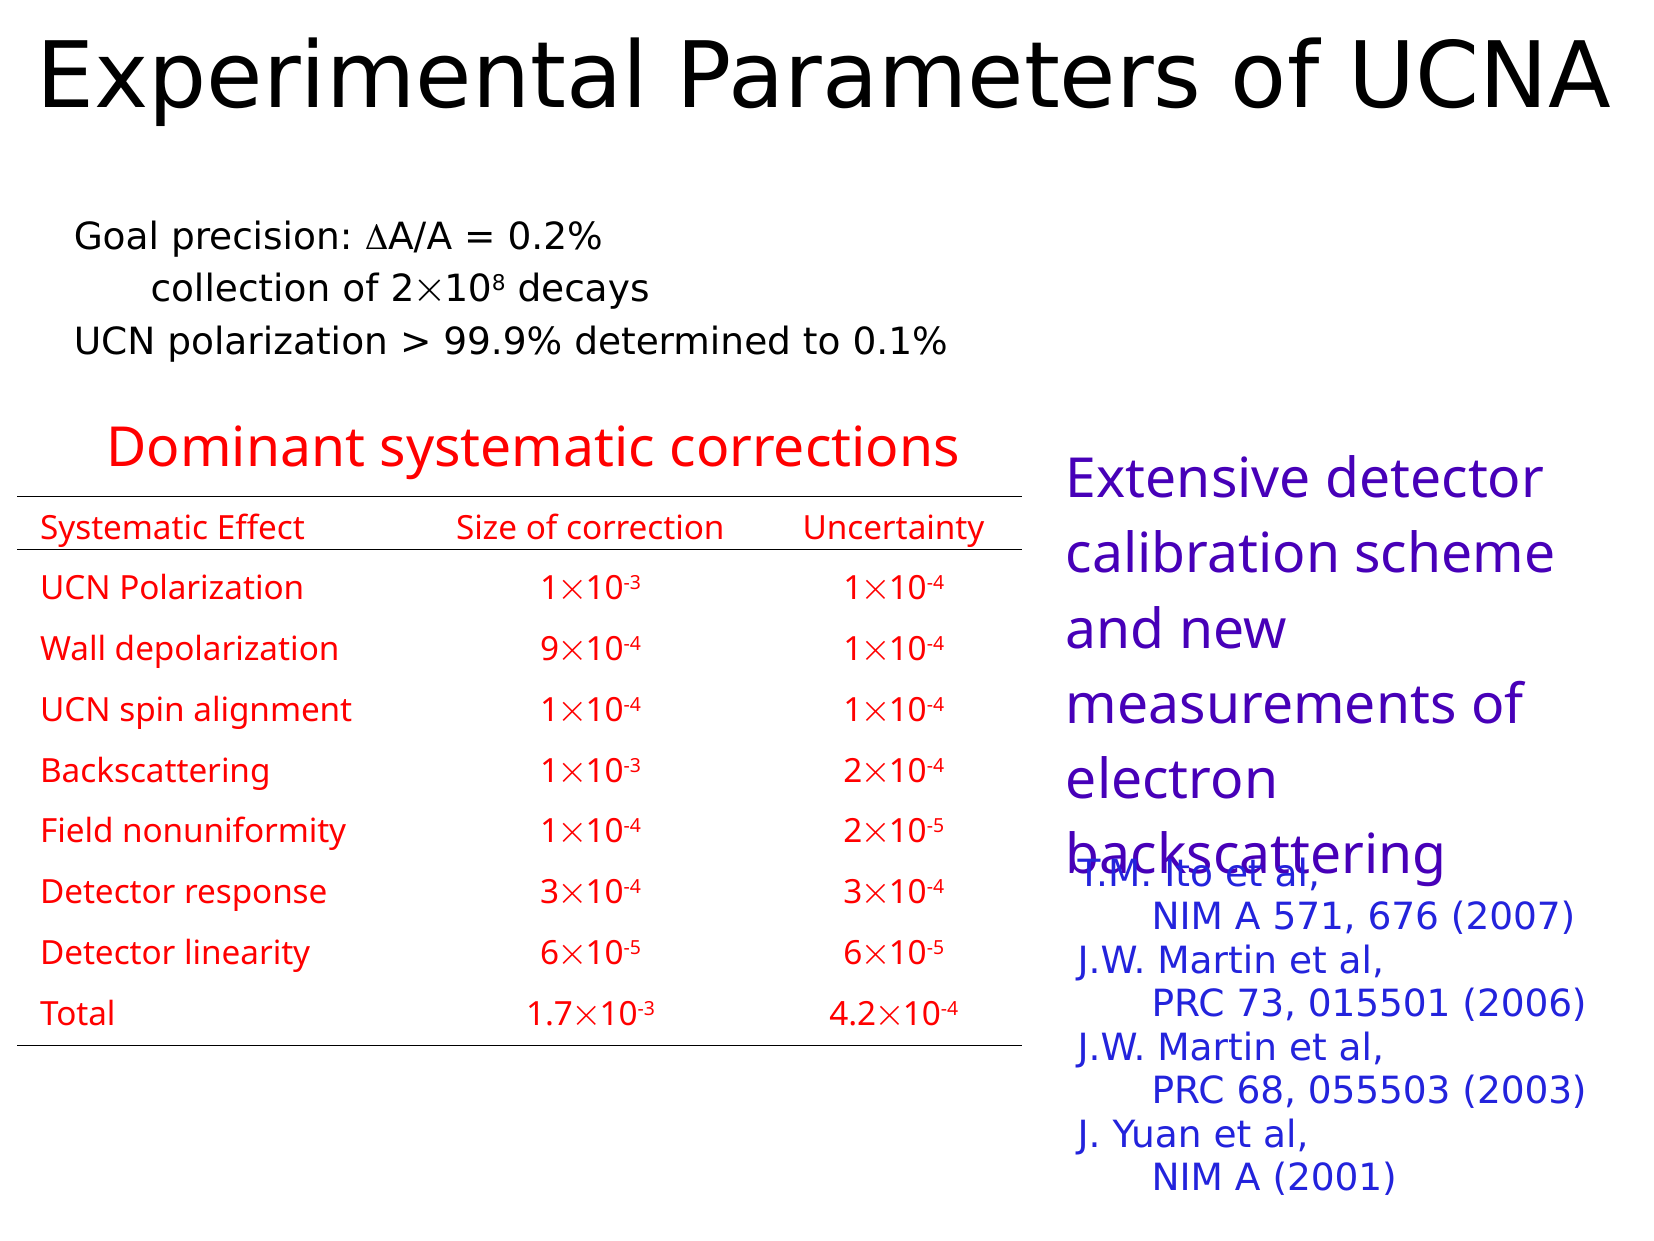

# Experimental Parameters of UCNA
Goal precision: A/A = 0.2%
collection of 2108 decays
UCN polarization > 99.9% determined to 0.1%
Dominant systematic corrections
Extensive detector calibration scheme and new measurements of electron backscattering
Systematic Effect
Size of correction
Uncertainty
UCN Polarization
110-3
110-4
Wall depolarization
910-4
110-4
UCN spin alignment
110-4
110-4
Backscattering
110-3
210-4
Field nonuniformity
110-4
210-5
Detector response
310-4
310-4
Detector linearity
610-5
610-5
Total
1.710-3
4.210-4
T.M. Ito et al,
	NIM A 571, 676 (2007)
J.W. Martin et al,
	PRC 73, 015501 (2006)
J.W. Martin et al,
	PRC 68, 055503 (2003)
J. Yuan et al,
	NIM A (2001)